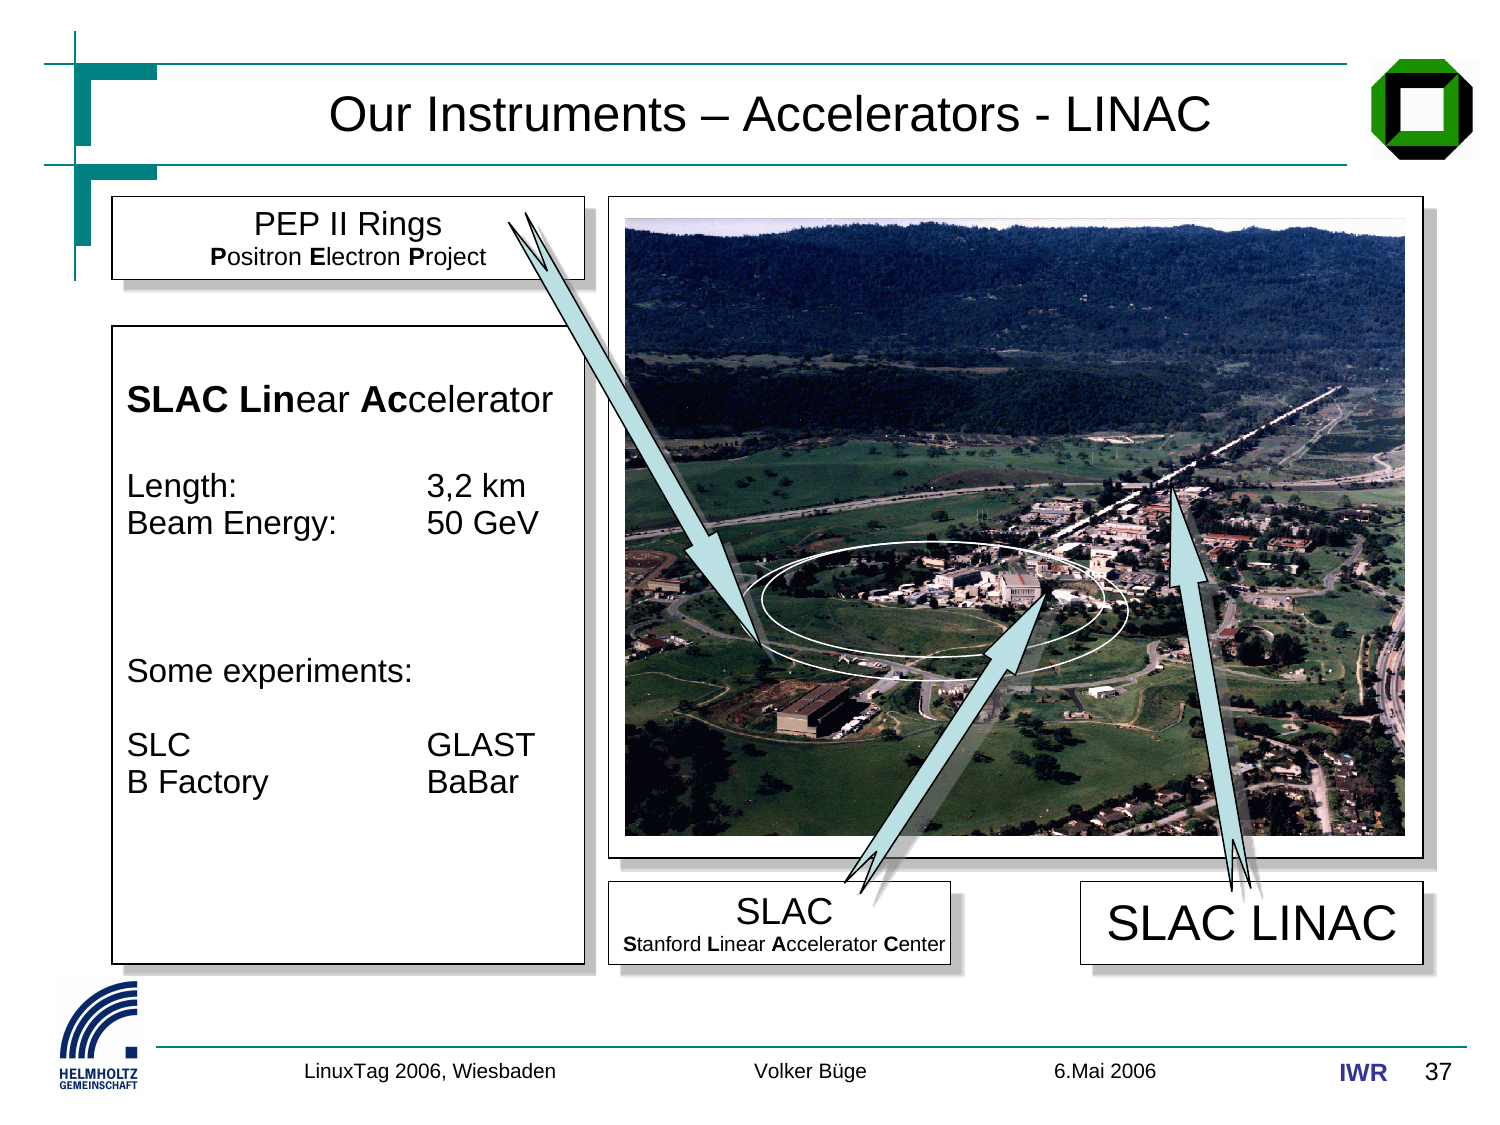

# Our Instruments – Accelerators - LINAC
PEP II Rings
Positron Electron Project
SLAC Linear Accelerator
Length:		3,2 km
Beam Energy:	50 GeV
Some experiments:
SLC		GLAST
B Factory		BaBar
SLAC
Stanford Linear Accelerator Center
SLAC LINAC
37